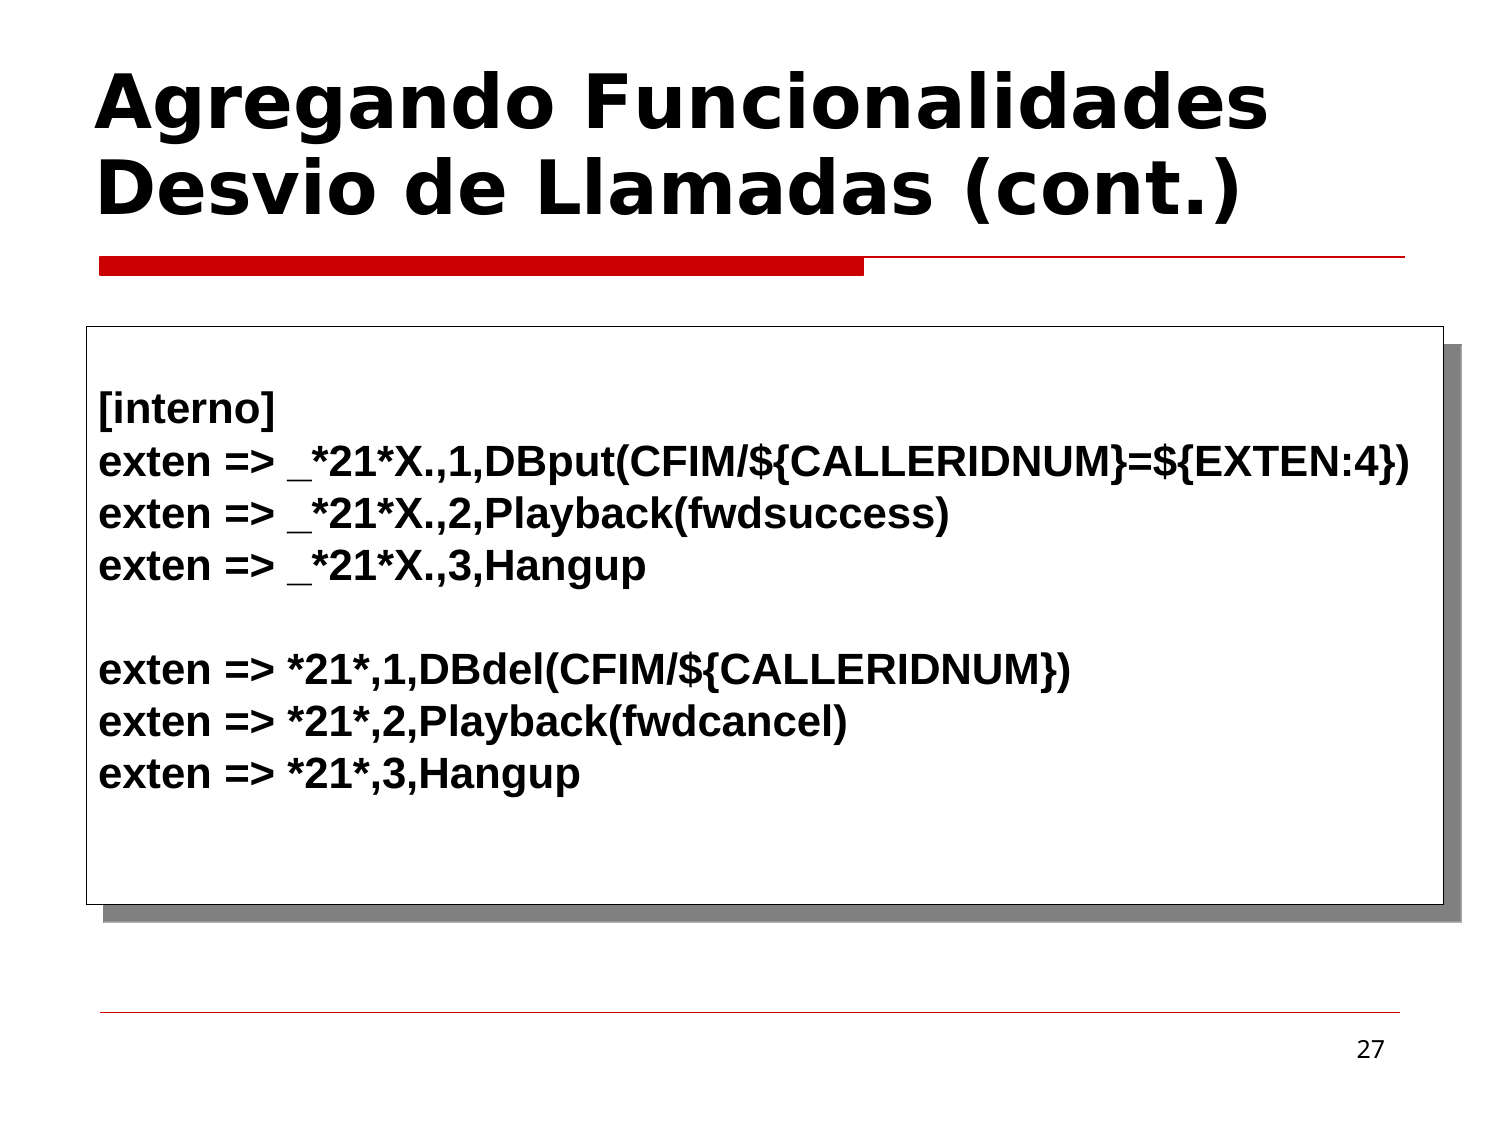

# Agregando Funcionalidades Desvio de Llamadas (cont.)
[interno]
exten => _*21*X.,1,DBput(CFIM/${CALLERIDNUM}=${EXTEN:4})
exten => _*21*X.,2,Playback(fwdsuccess)
exten => _*21*X.,3,Hangup
exten => *21*,1,DBdel(CFIM/${CALLERIDNUM})
exten => *21*,2,Playback(fwdcancel)
exten => *21*,3,Hangup